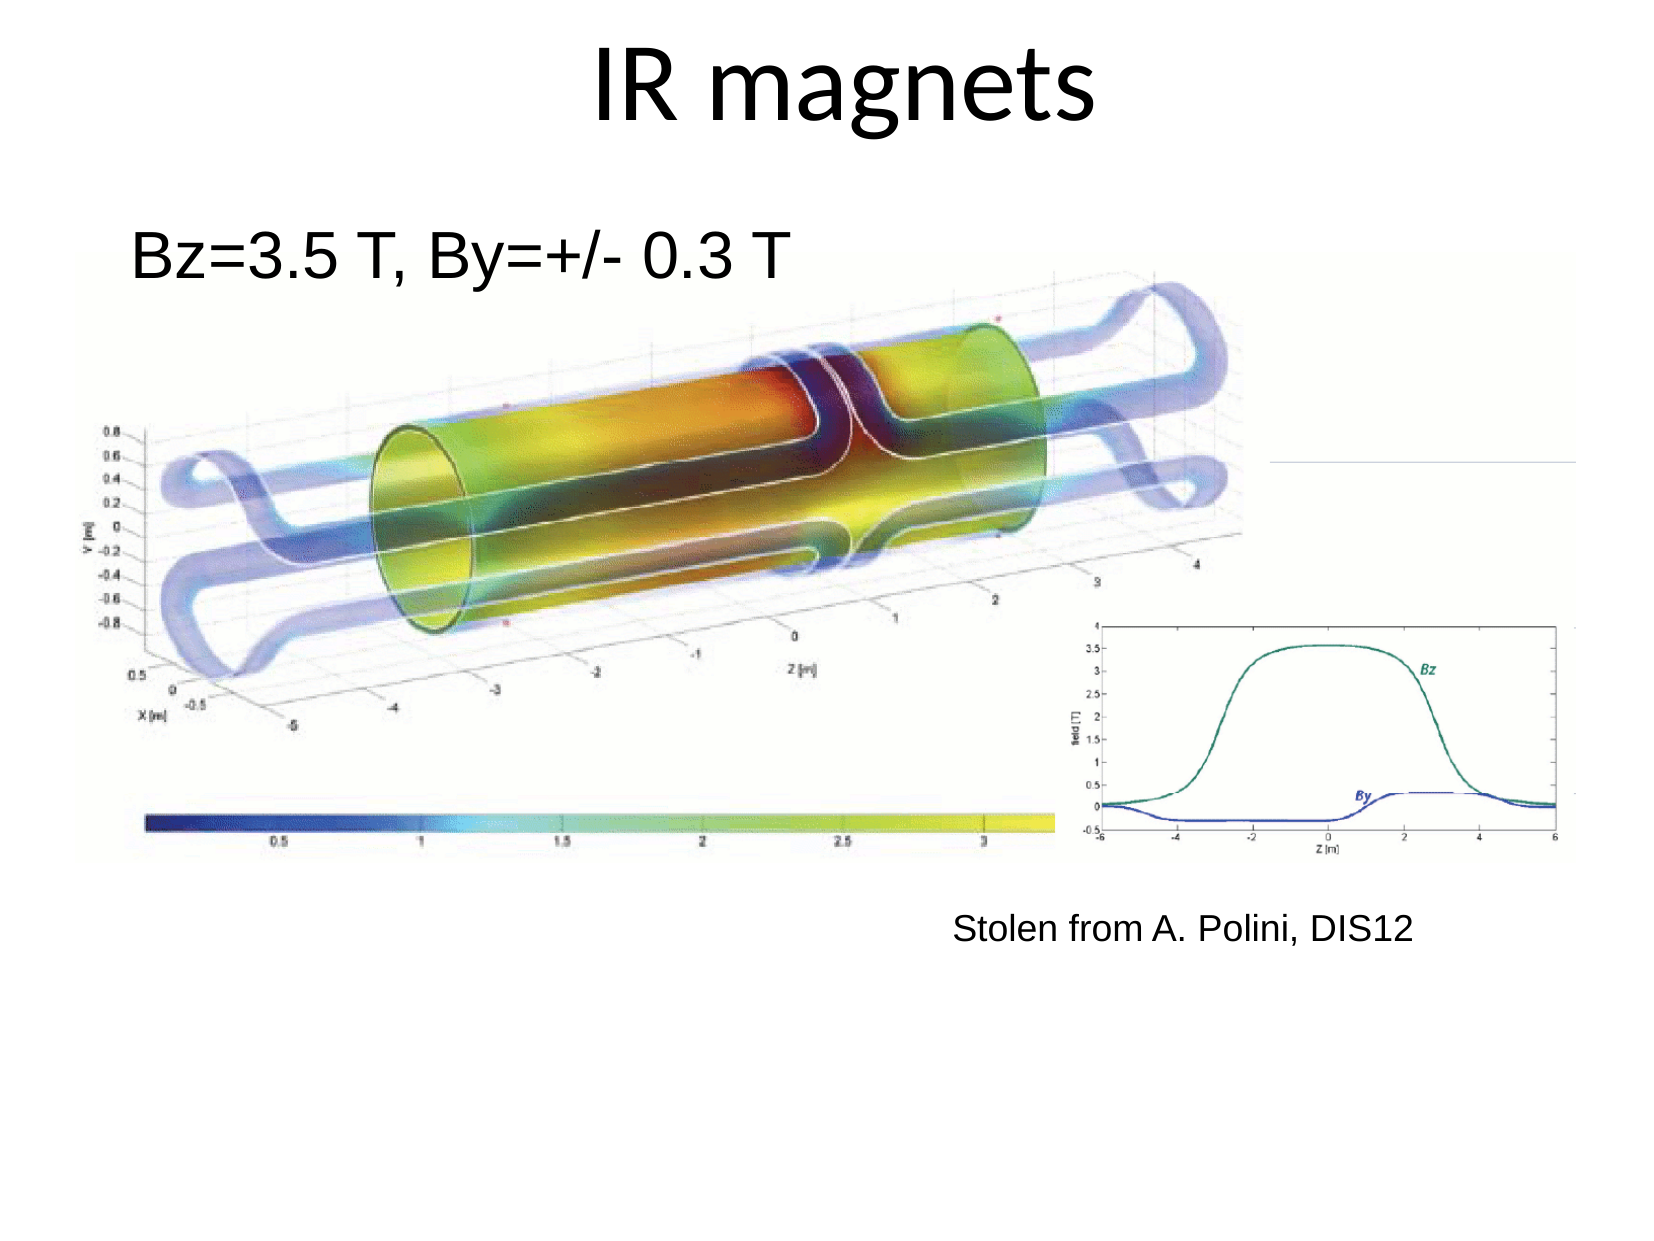

# IR magnets
Bz=3.5 T, By=+/- 0.3 T
Stolen from A. Polini, DIS12